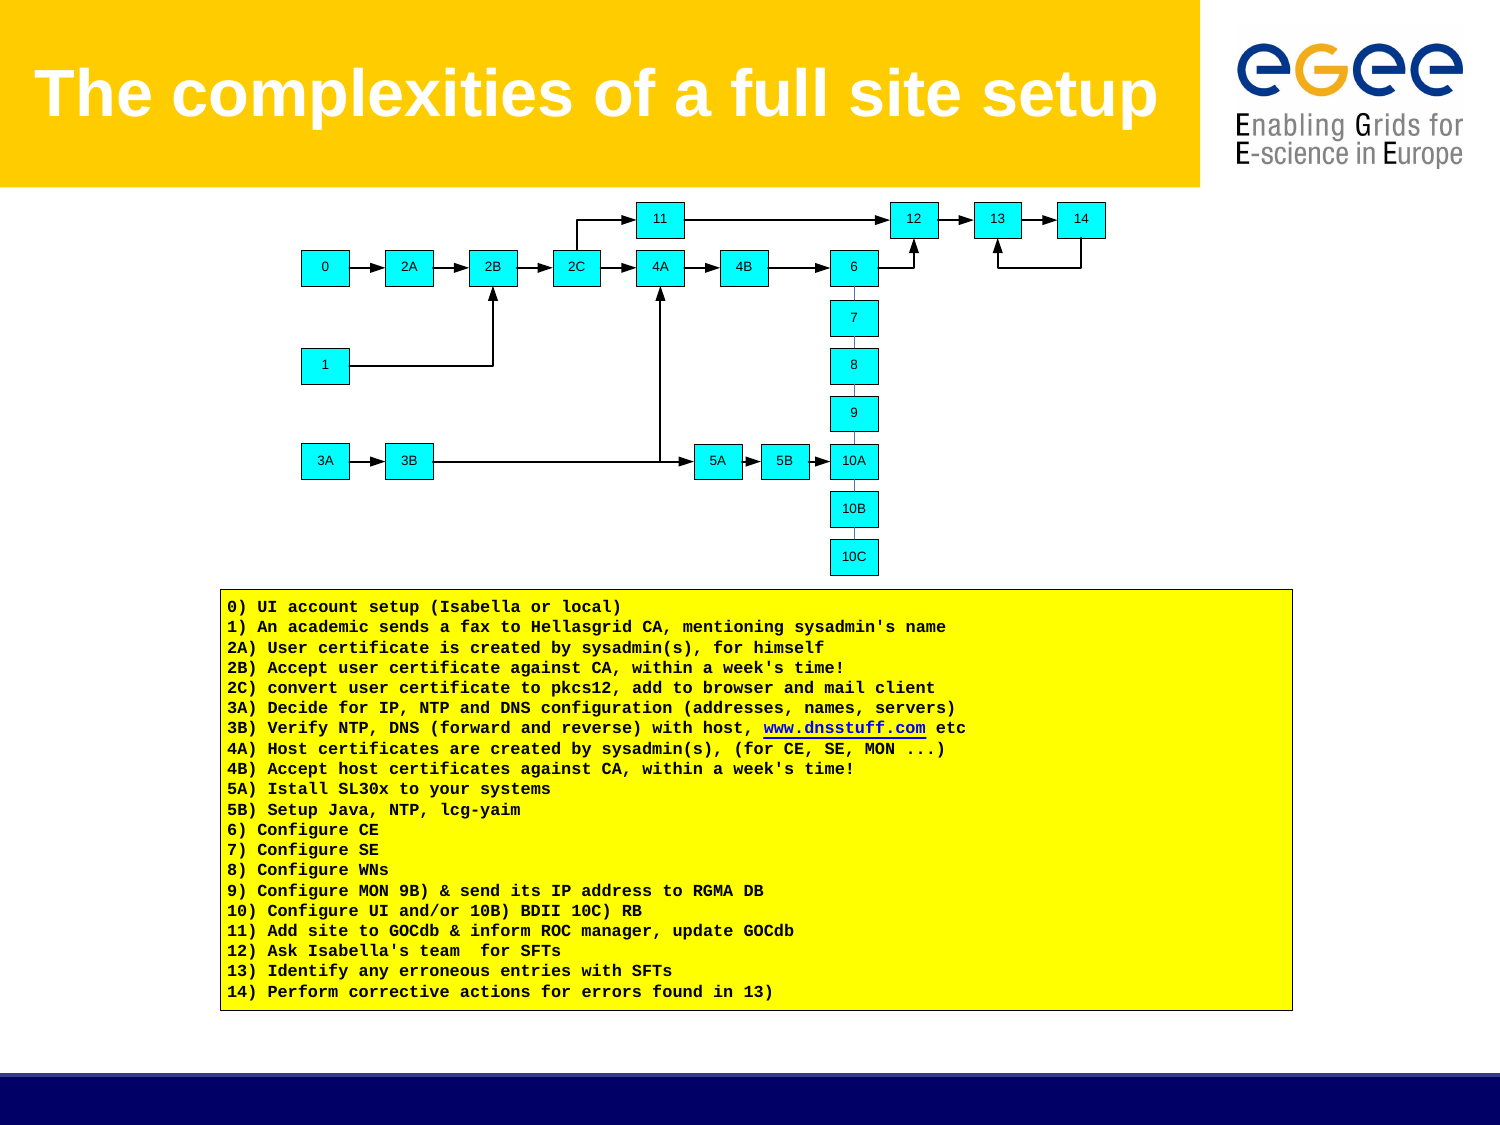

# The complexities of a full site setup